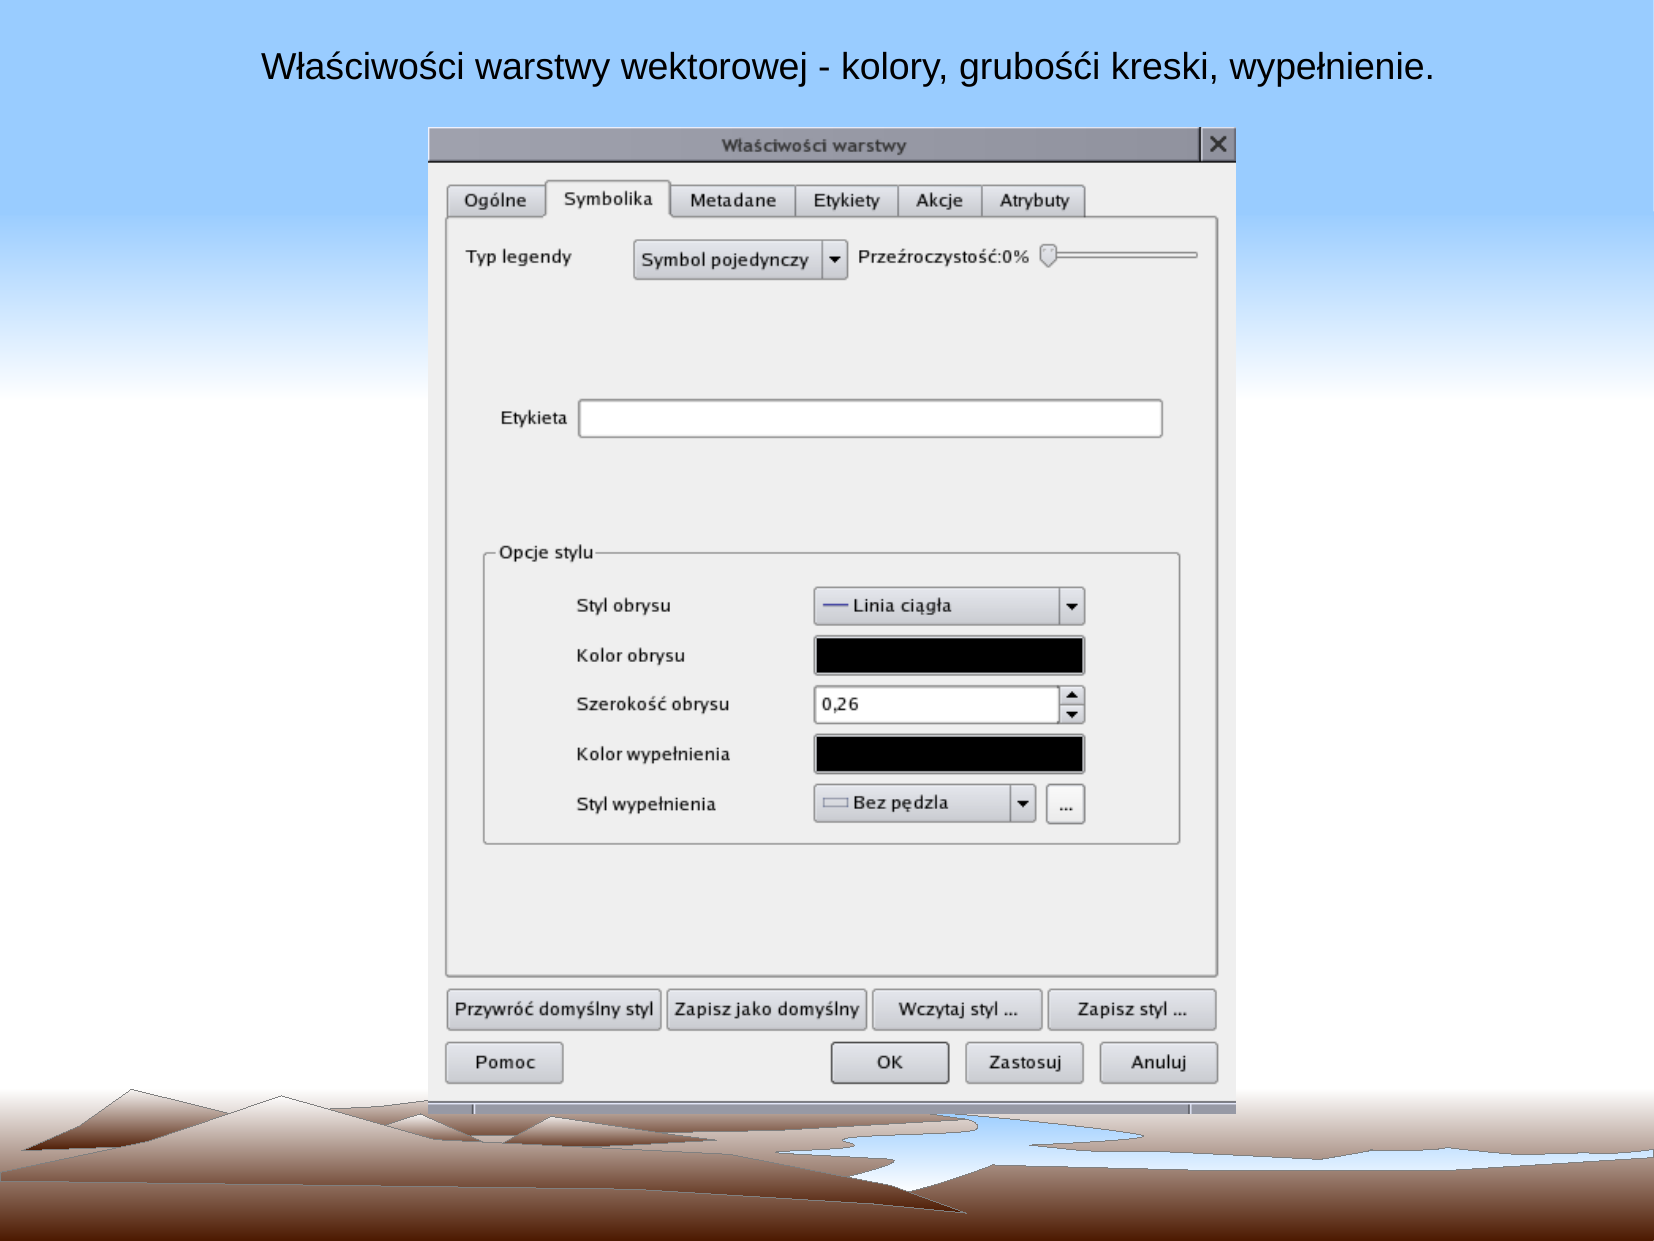

Właściwości warstwy wektorowej - kolory, grubośći kreski, wypełnienie.